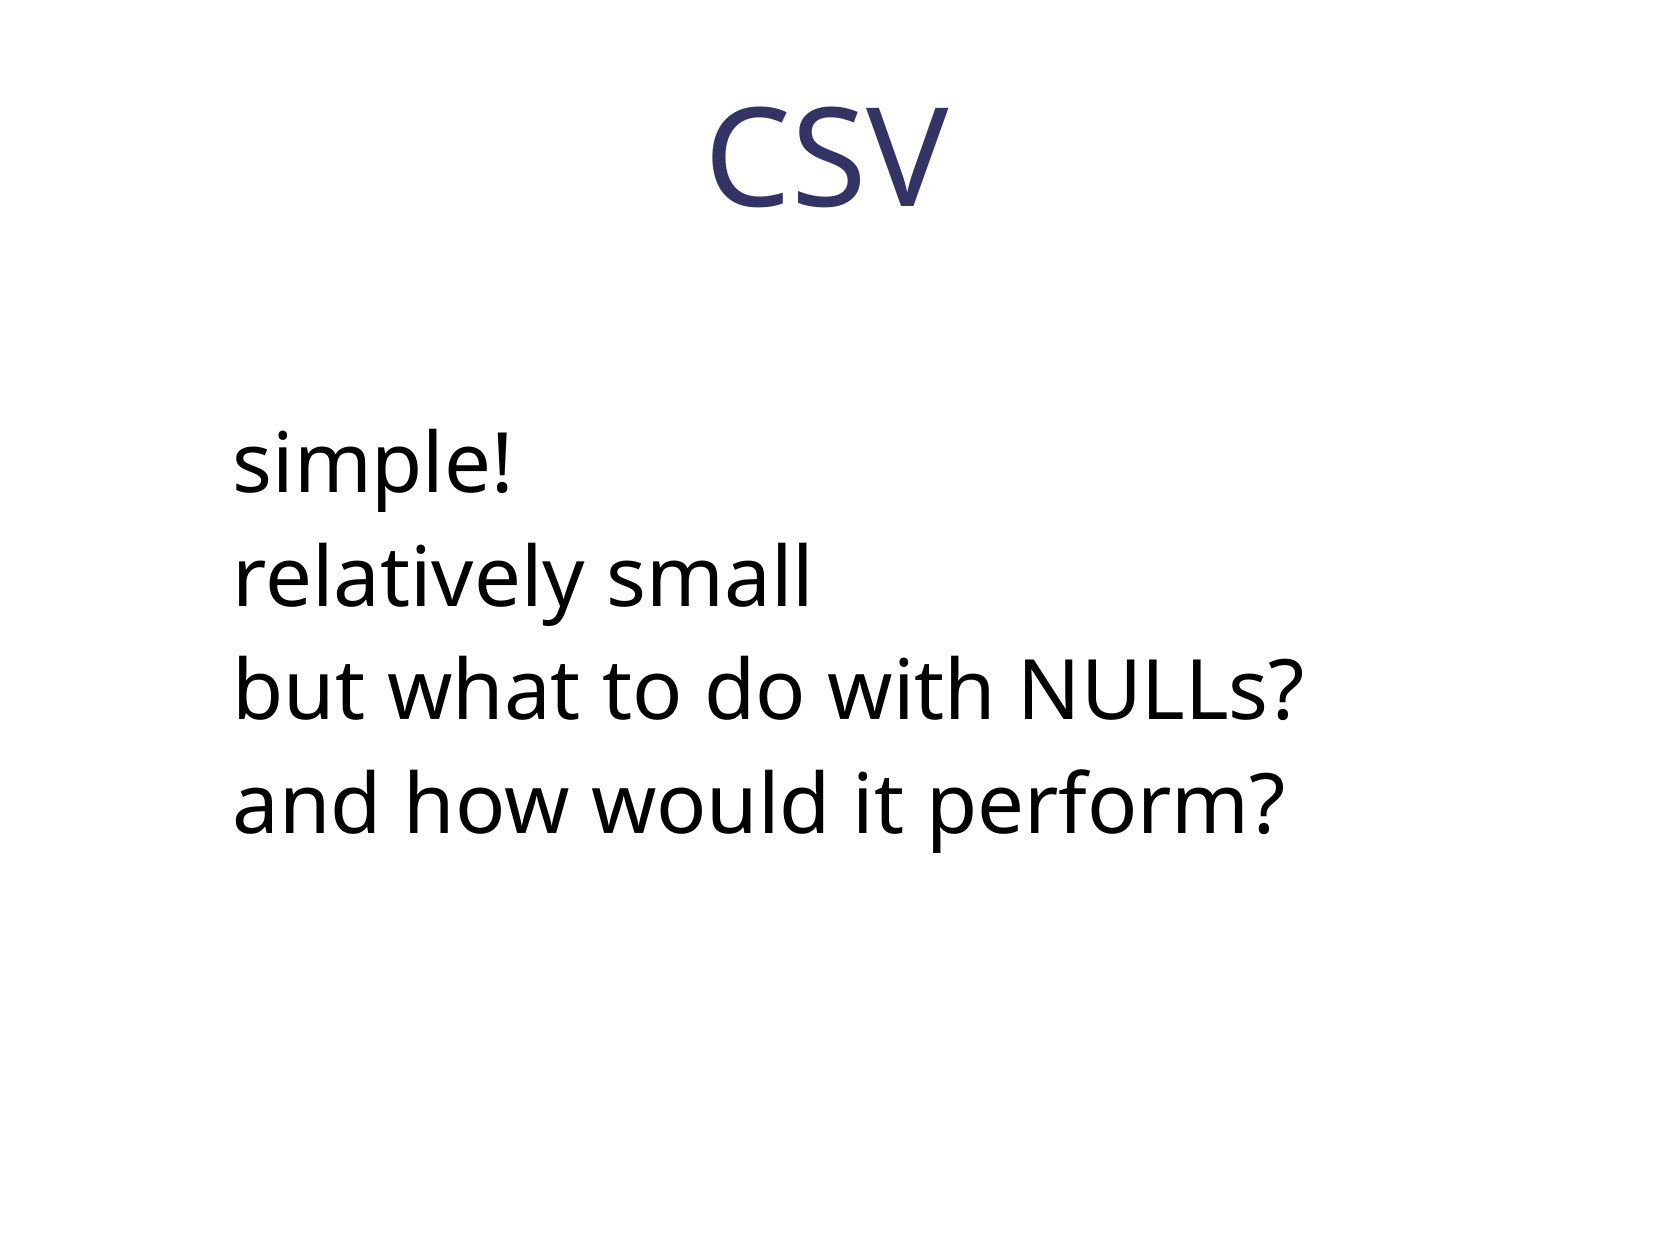

# CSV
		simple!
		relatively small
		but what to do with NULLs?
		and how would it perform?